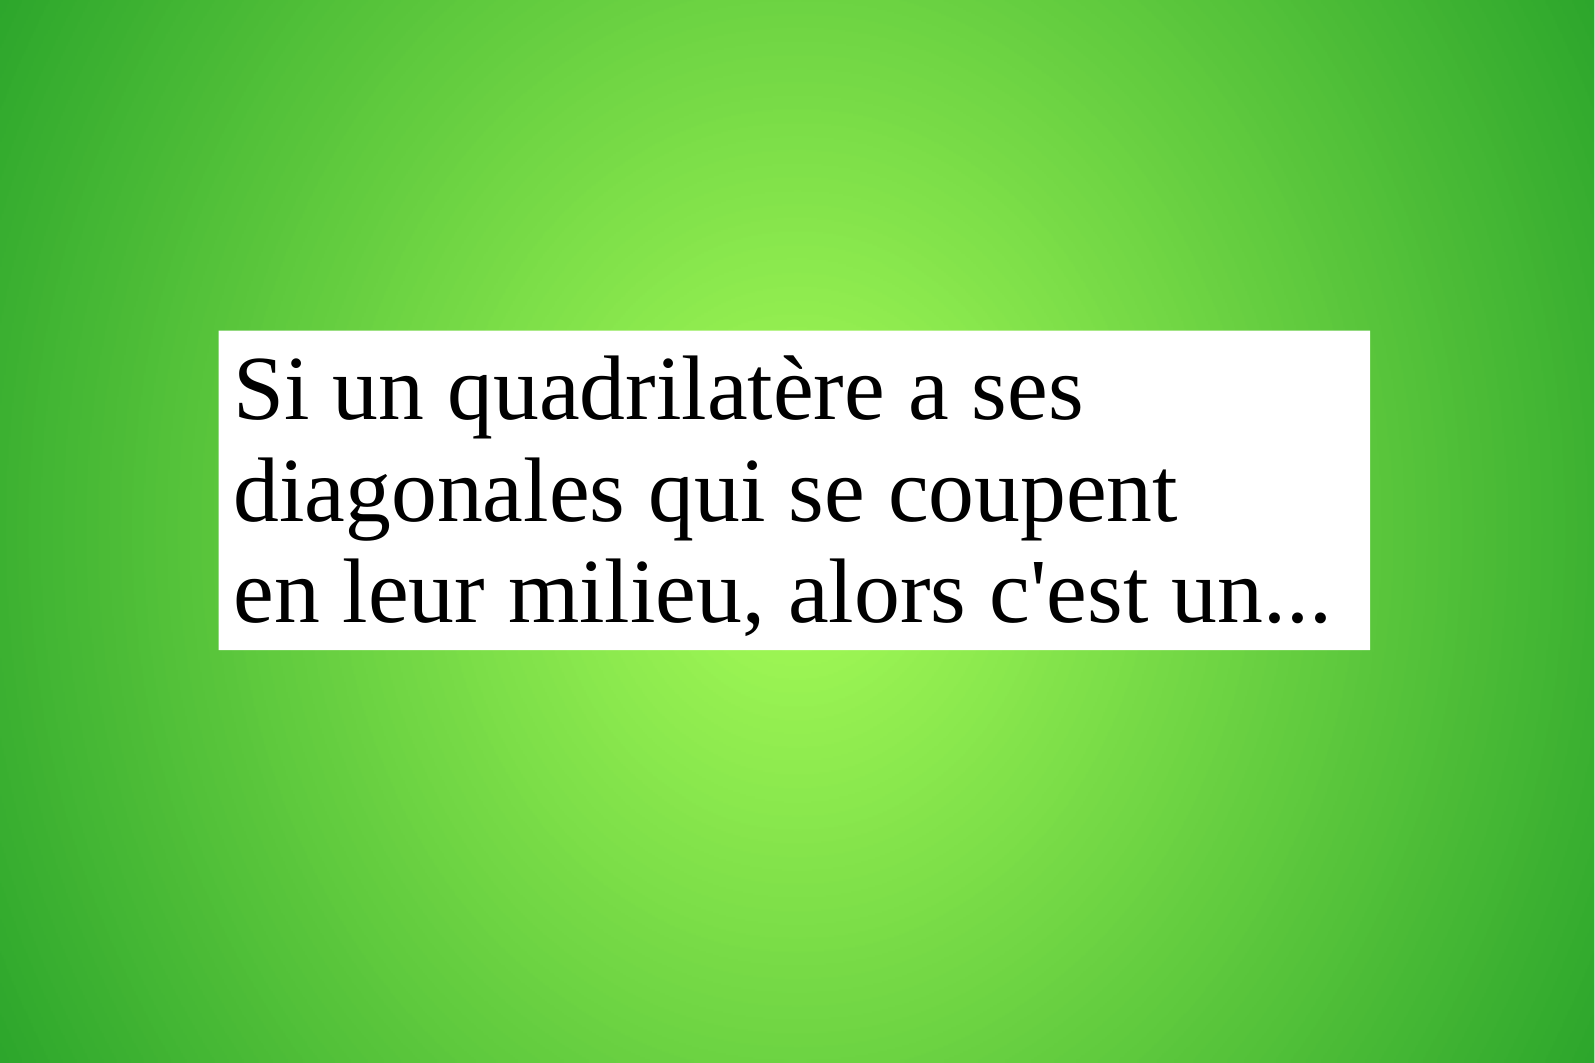

Si un quadrilatère a ses
diagonales qui se coupent
en leur milieu, alors c'est un...